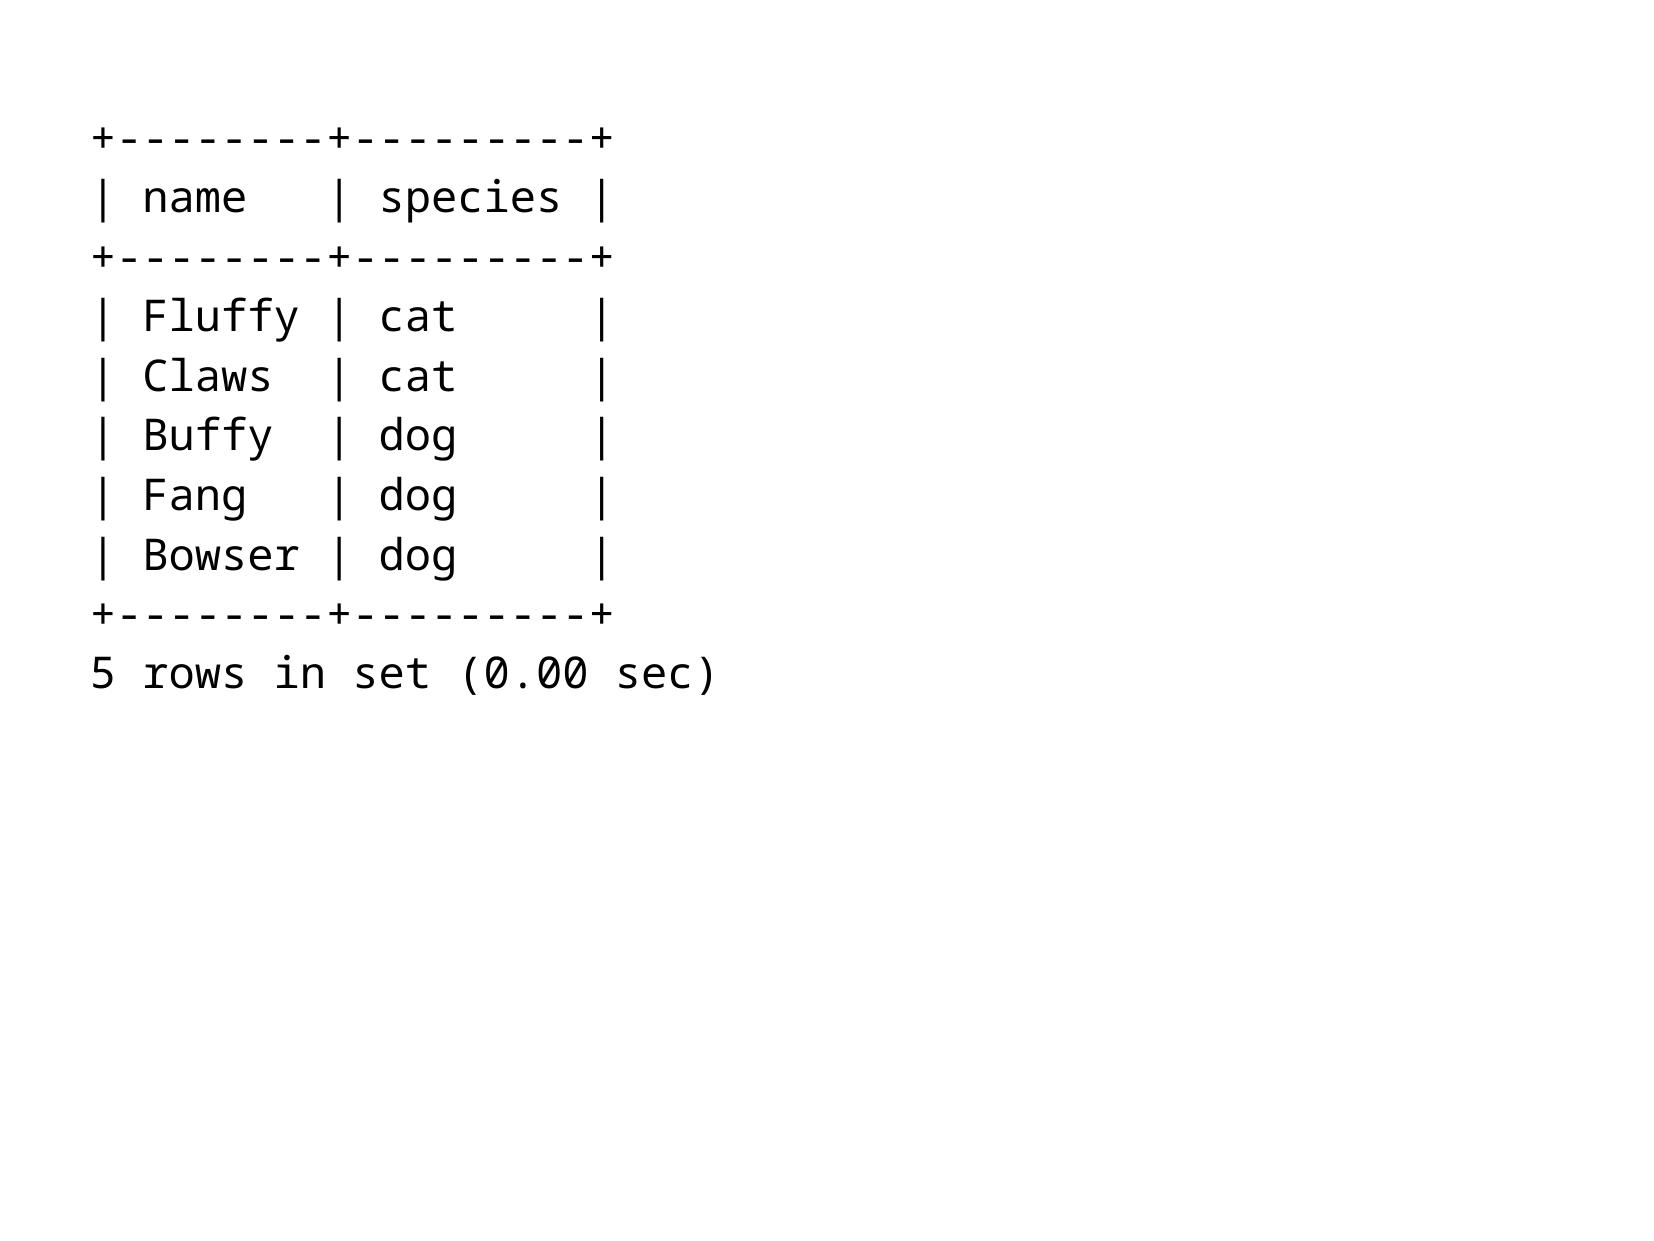

+--------+---------+
| name | species |
+--------+---------+
| Fluffy | cat |
| Claws | cat |
| Buffy | dog |
| Fang | dog |
| Bowser | dog |
+--------+---------+
5 rows in set (0.00 sec)